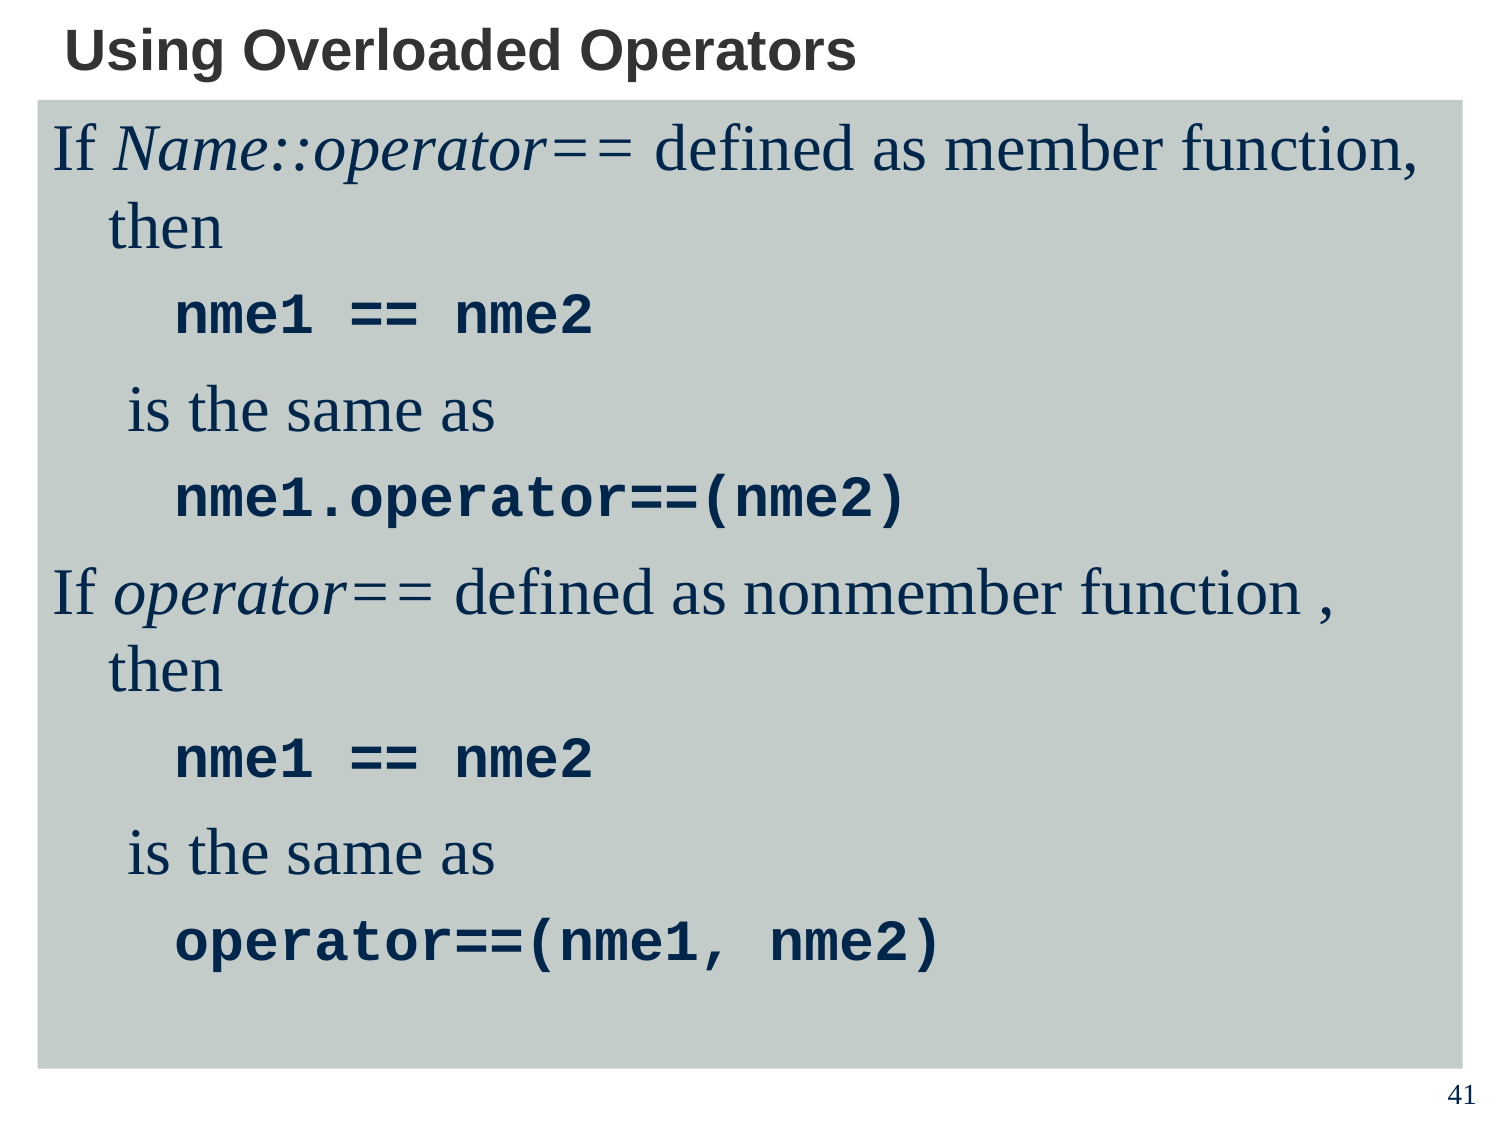

# Using Overloaded Operators
If Name::operator== defined as member function, then
	nme1 == nme2
is the same as
	nme1.operator==(nme2)
If operator== defined as nonmember function , then
	nme1 == nme2
is the same as
	operator==(nme1, nme2)